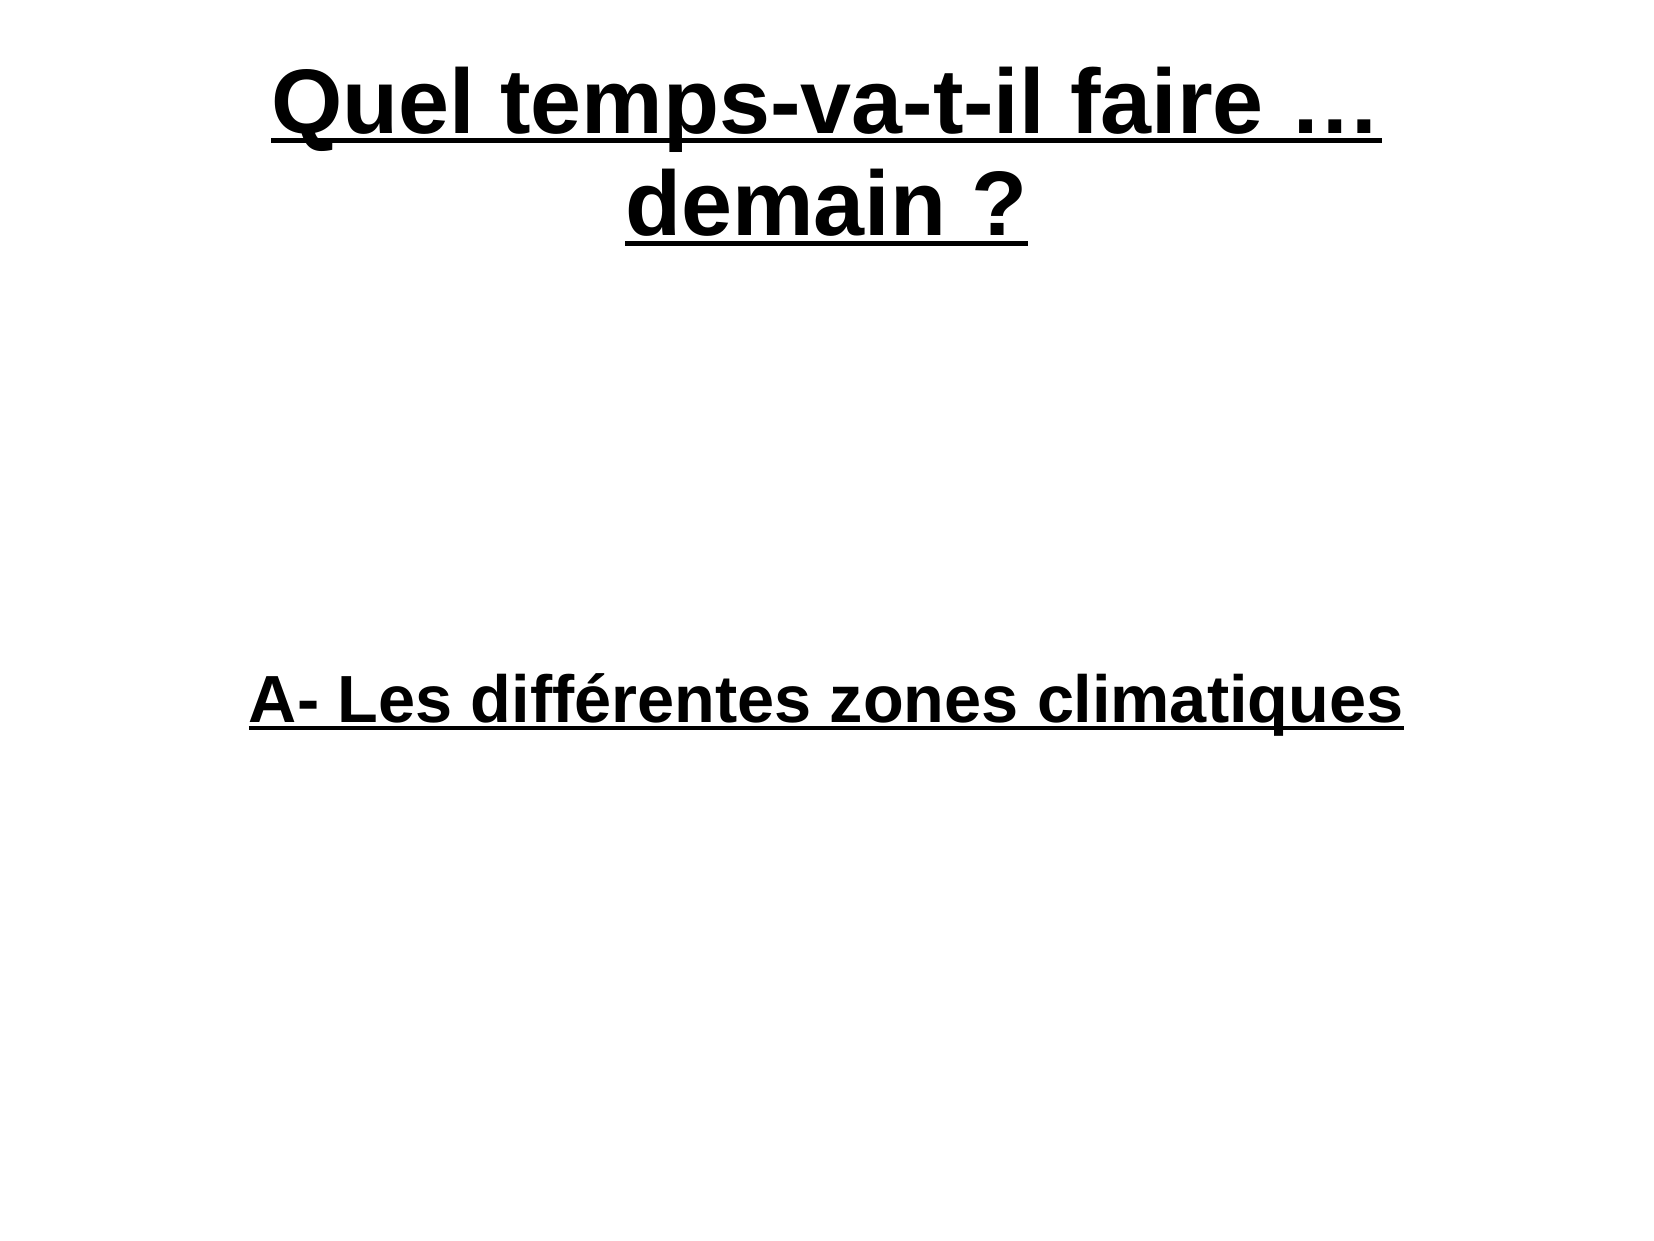

# Quel temps-va-t-il faire … demain ?
A- Les différentes zones climatiques